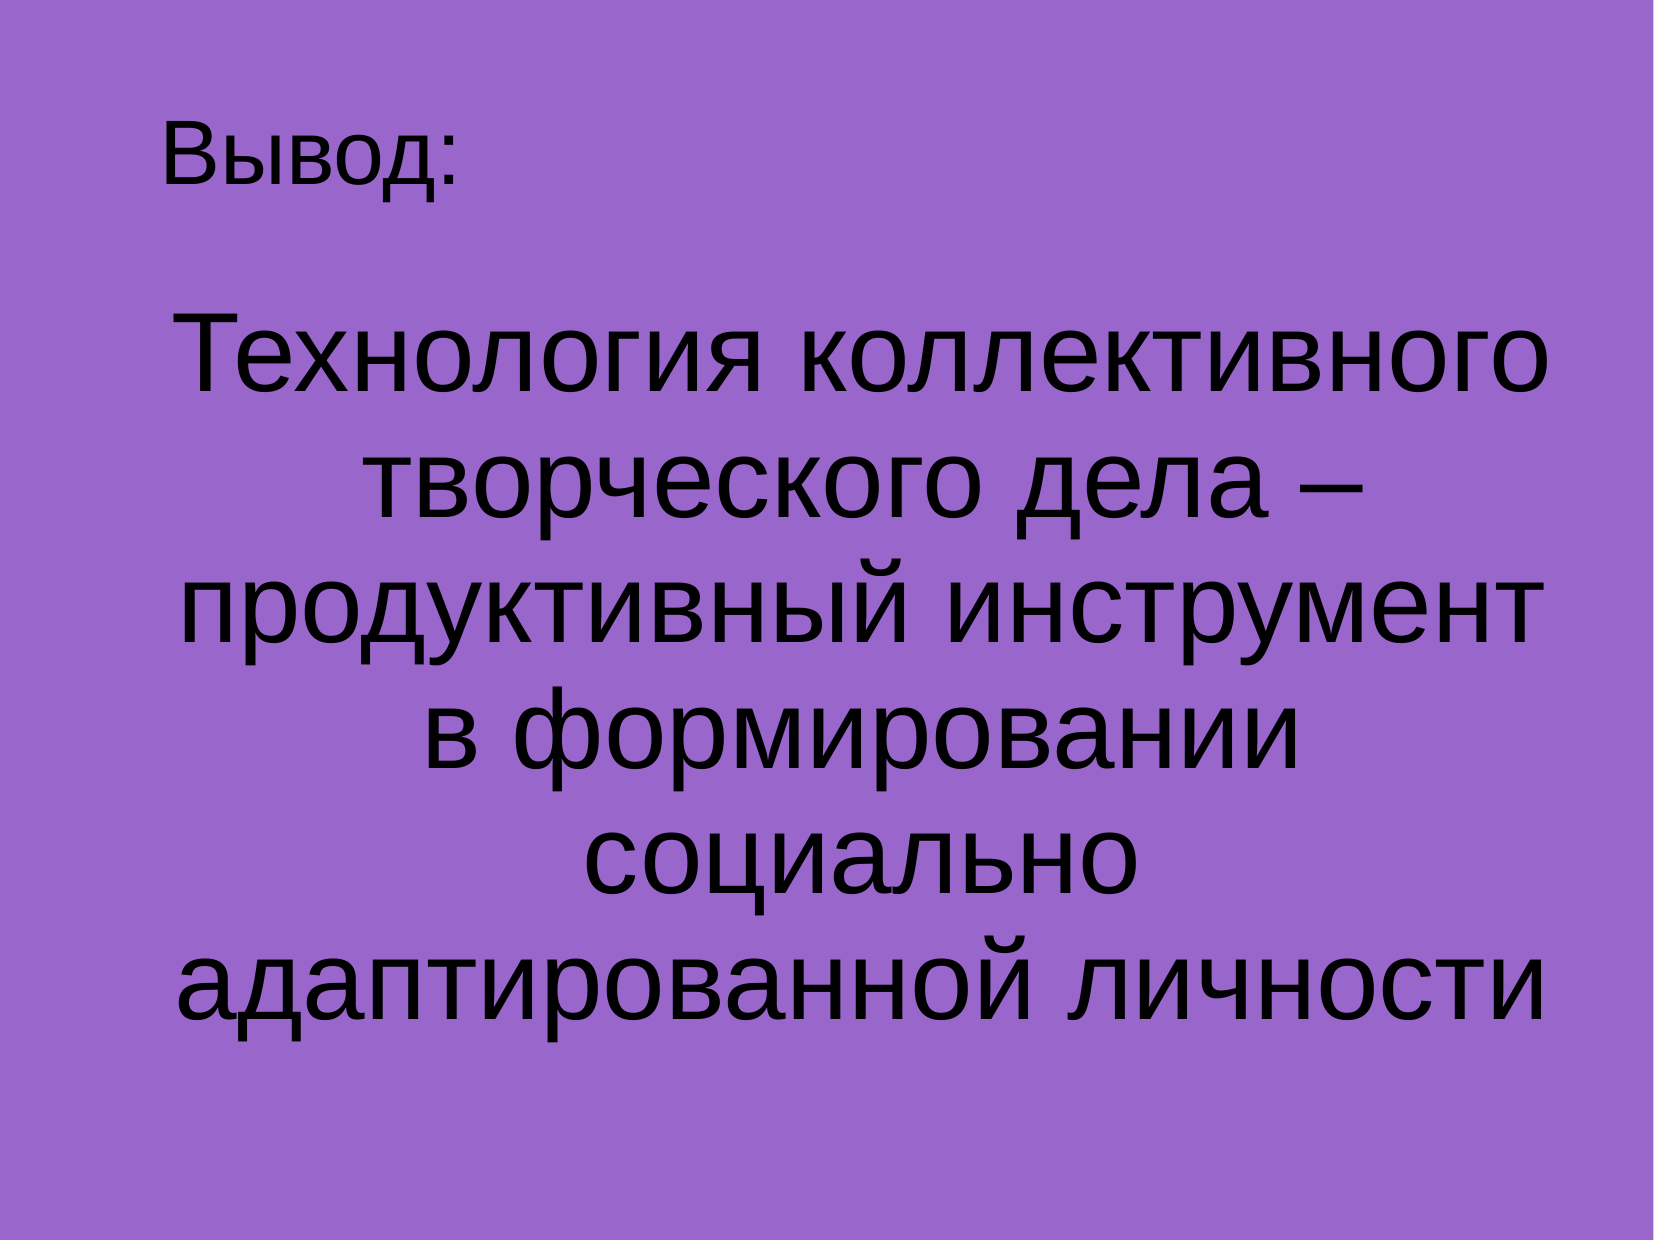

# Вывод:
Технология коллективного творческого дела – продуктивный инструмент в формировании социально адаптированной личности